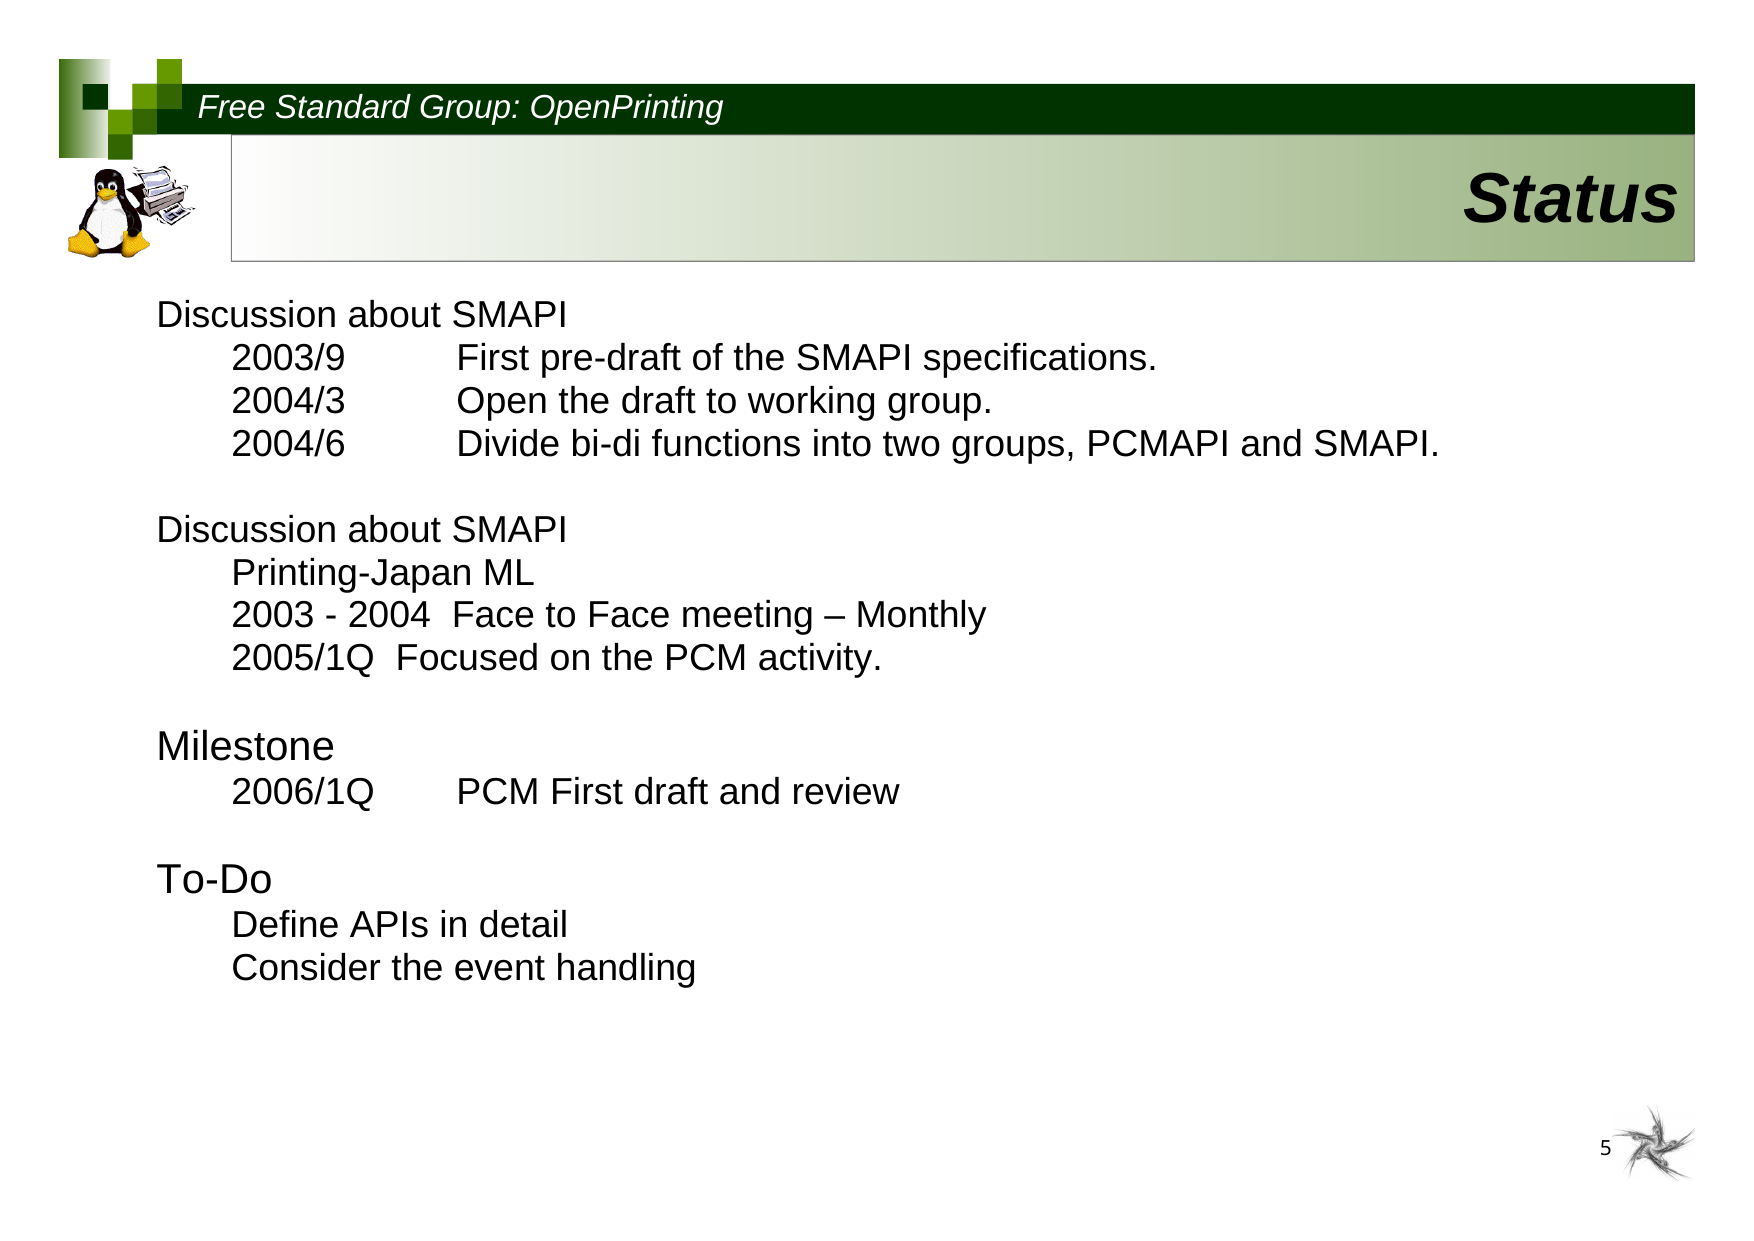

# Status
Discussion about SMAPI
2003/9	First pre-draft of the SMAPI specifications.
2004/3	Open the draft to working group.
2004/6	Divide bi-di functions into two groups, PCMAPI and SMAPI.
Discussion about SMAPI
Printing-Japan ML
2003 - 2004 Face to Face meeting – Monthly
2005/1Q Focused on the PCM activity.
Milestone
2006/1Q	PCM First draft and review
To-Do
Define APIs in detail
Consider the event handling
5